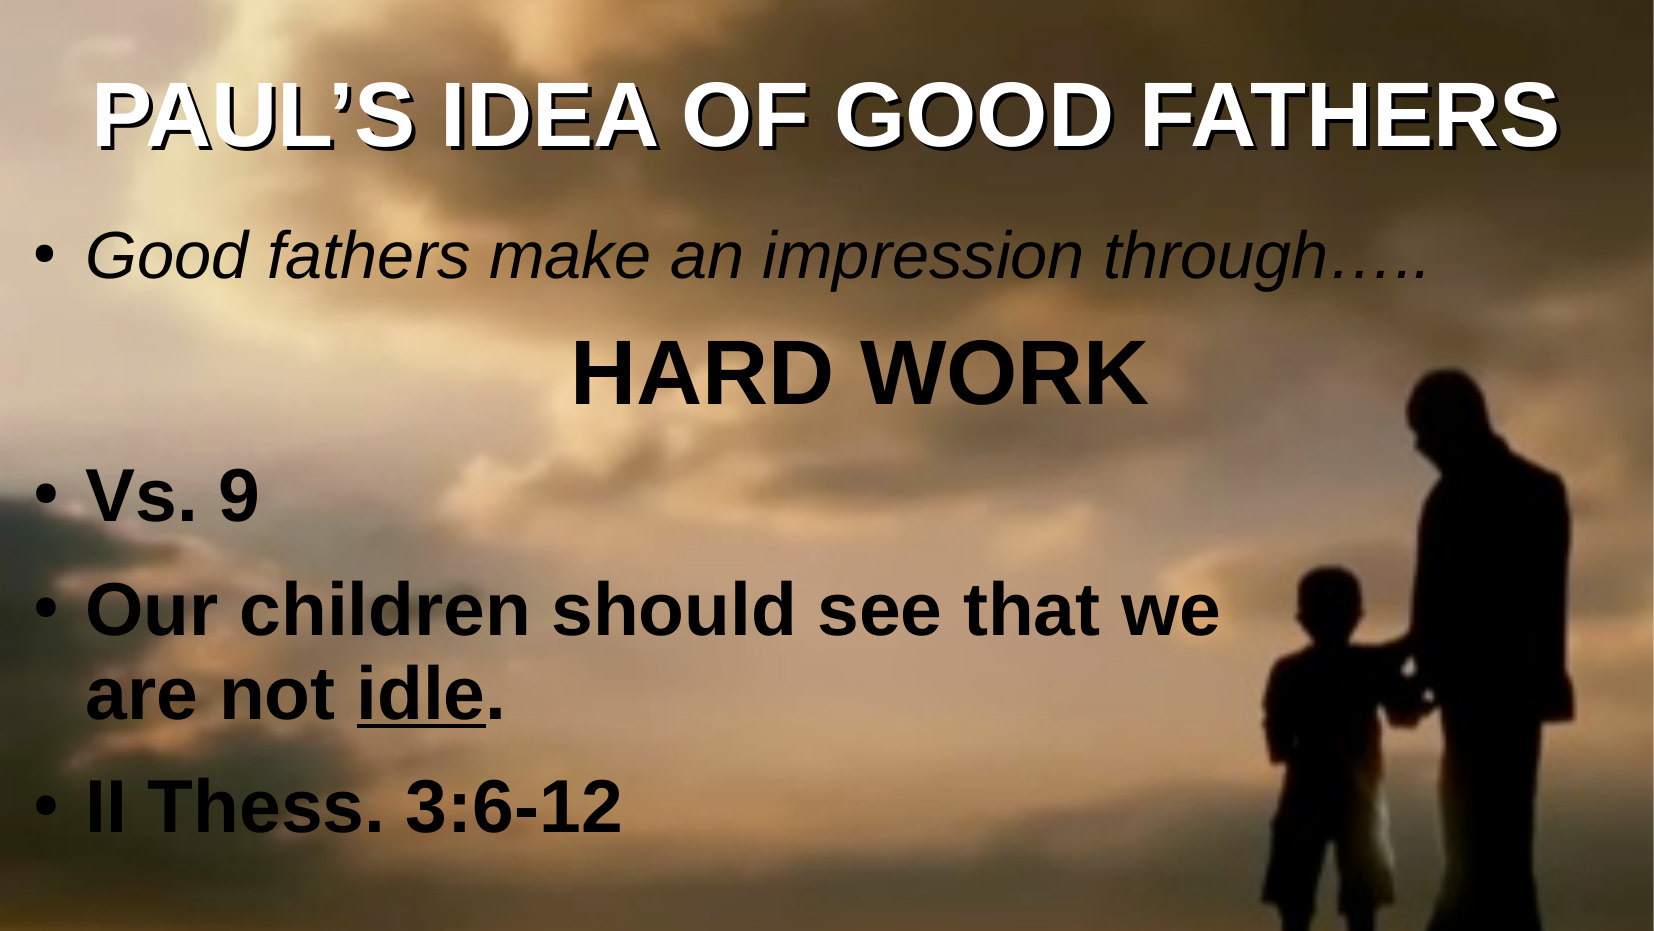

# PAUL’S IDEA OF GOOD FATHERS
Good fathers make an impression through…..
HARD WORK
Vs. 9
Our children should see that we are not idle.
II Thess. 3:6-12